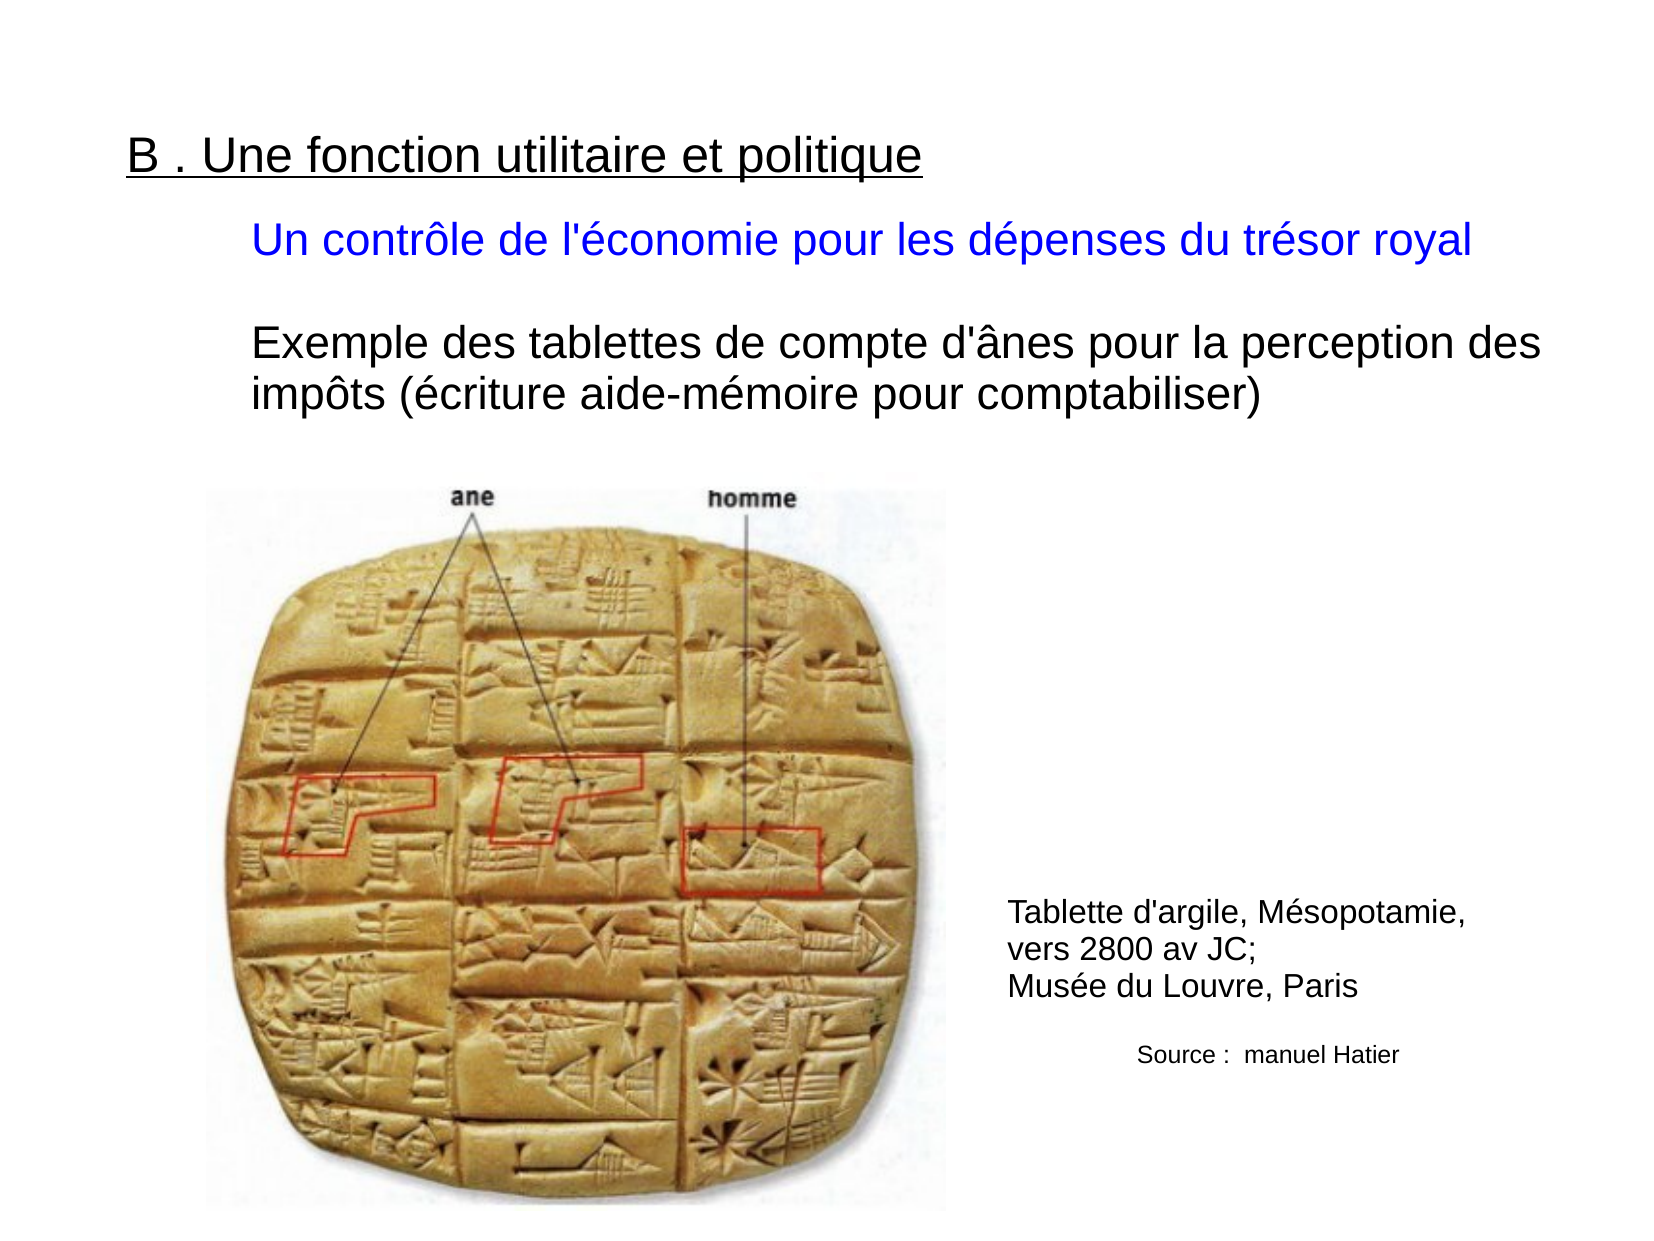

B . Une fonction utilitaire et politique
Un contrôle de l'économie pour les dépenses du trésor royal
Exemple des tablettes de compte d'ânes pour la perception des
impôts (écriture aide-mémoire pour comptabiliser)
Tablette d'argile, Mésopotamie,
vers 2800 av JC;
Musée du Louvre, Paris
Source : manuel Hatier